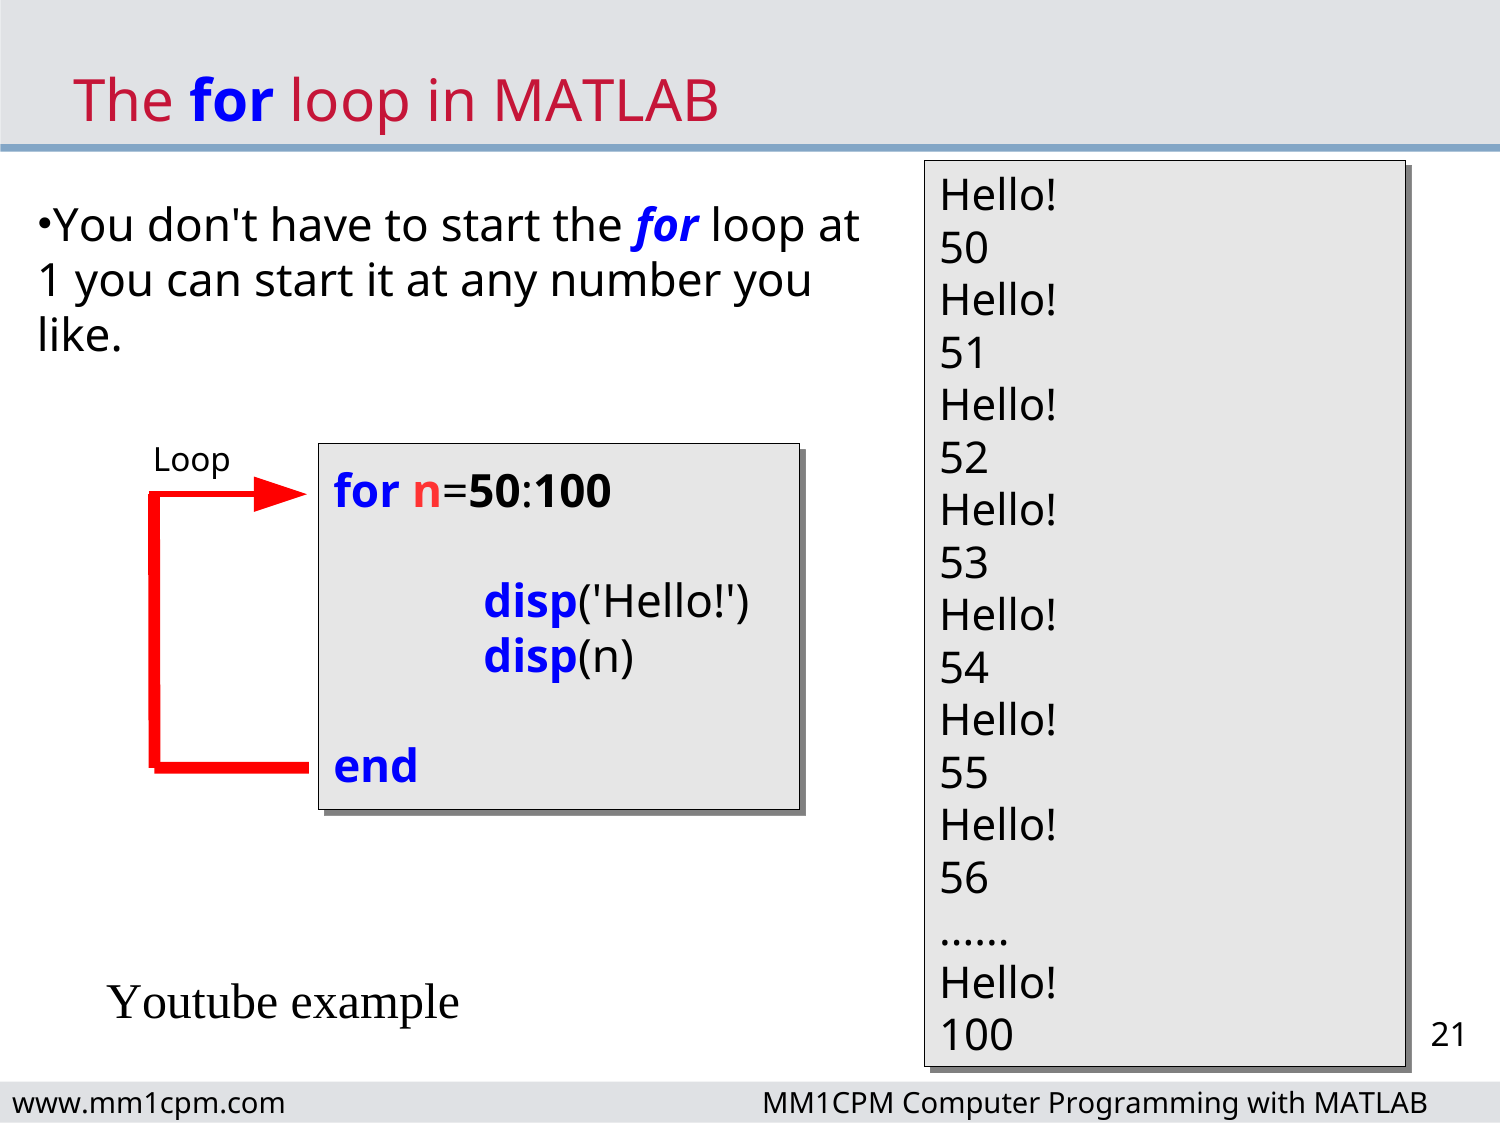

# The for loop in MATLAB
Hello!
50
Hello!
51
Hello!
52
Hello!
53
Hello!
54
Hello!
55
Hello!
56
......
Hello!
100
You don't have to start the for loop at 1 you can start it at any number you like.
Loop
for n=50:100
	disp('Hello!')
	disp(n)
end
Youtube example